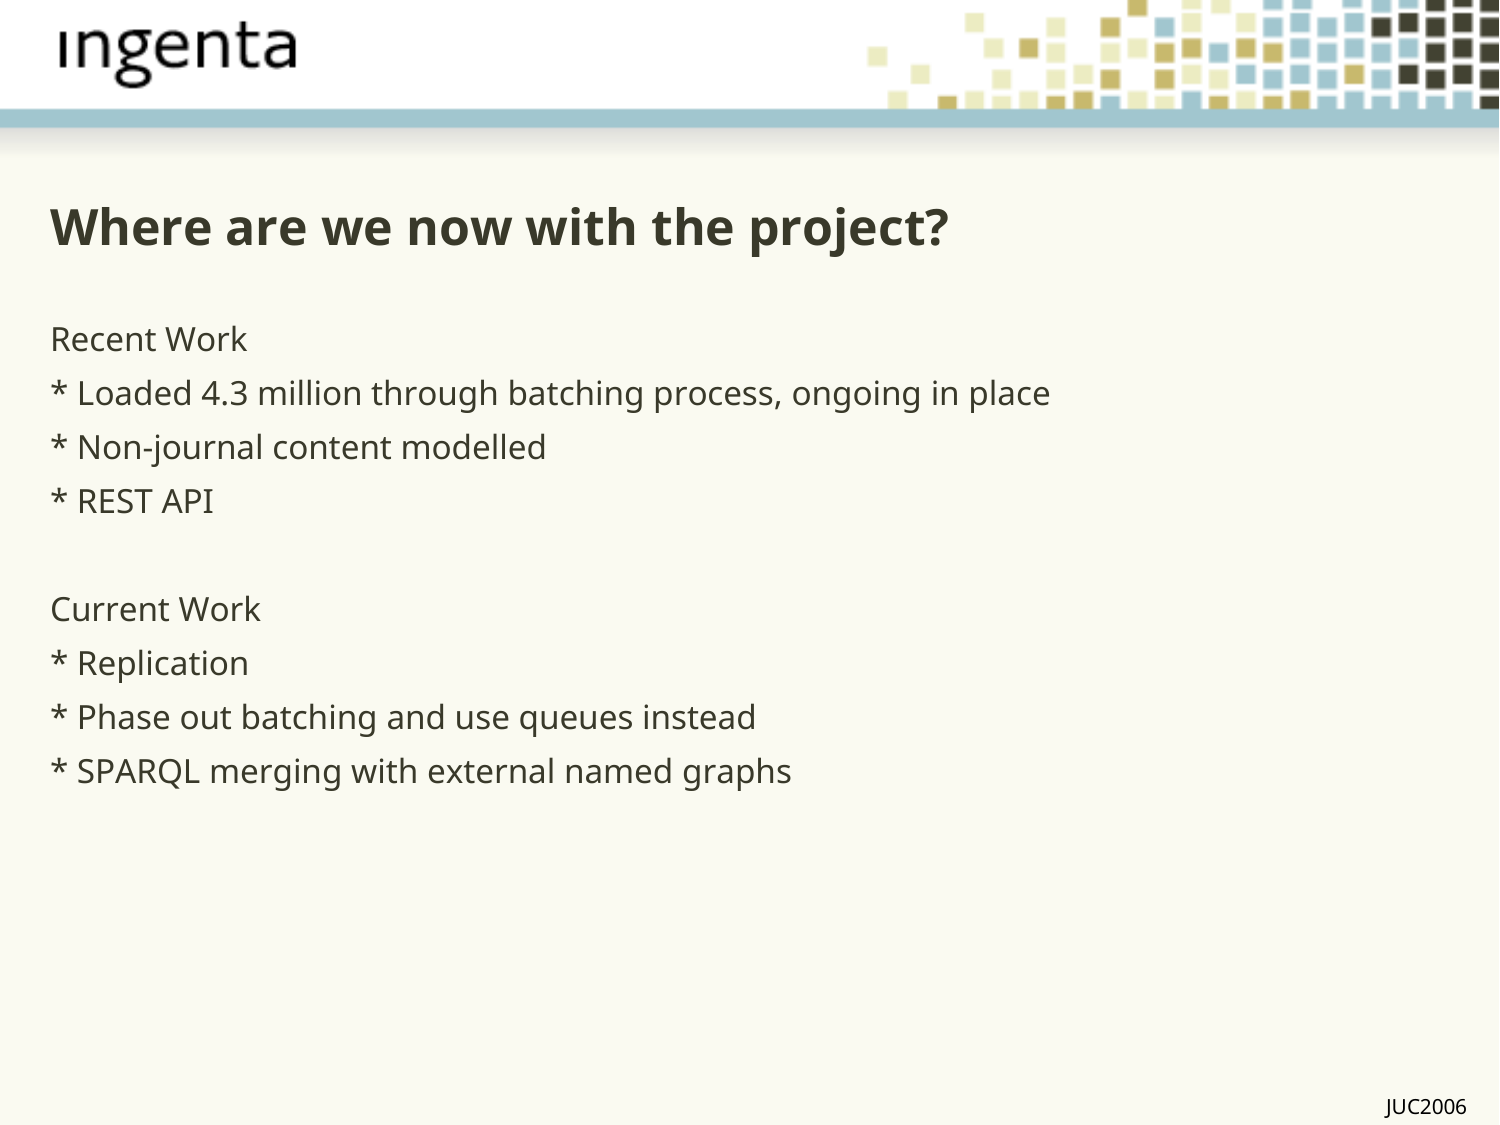

# Where are we now with the project?
Recent Work
* Loaded 4.3 million through batching process, ongoing in place
* Non-journal content modelled
* REST API
Current Work
* Replication
* Phase out batching and use queues instead
* SPARQL merging with external named graphs